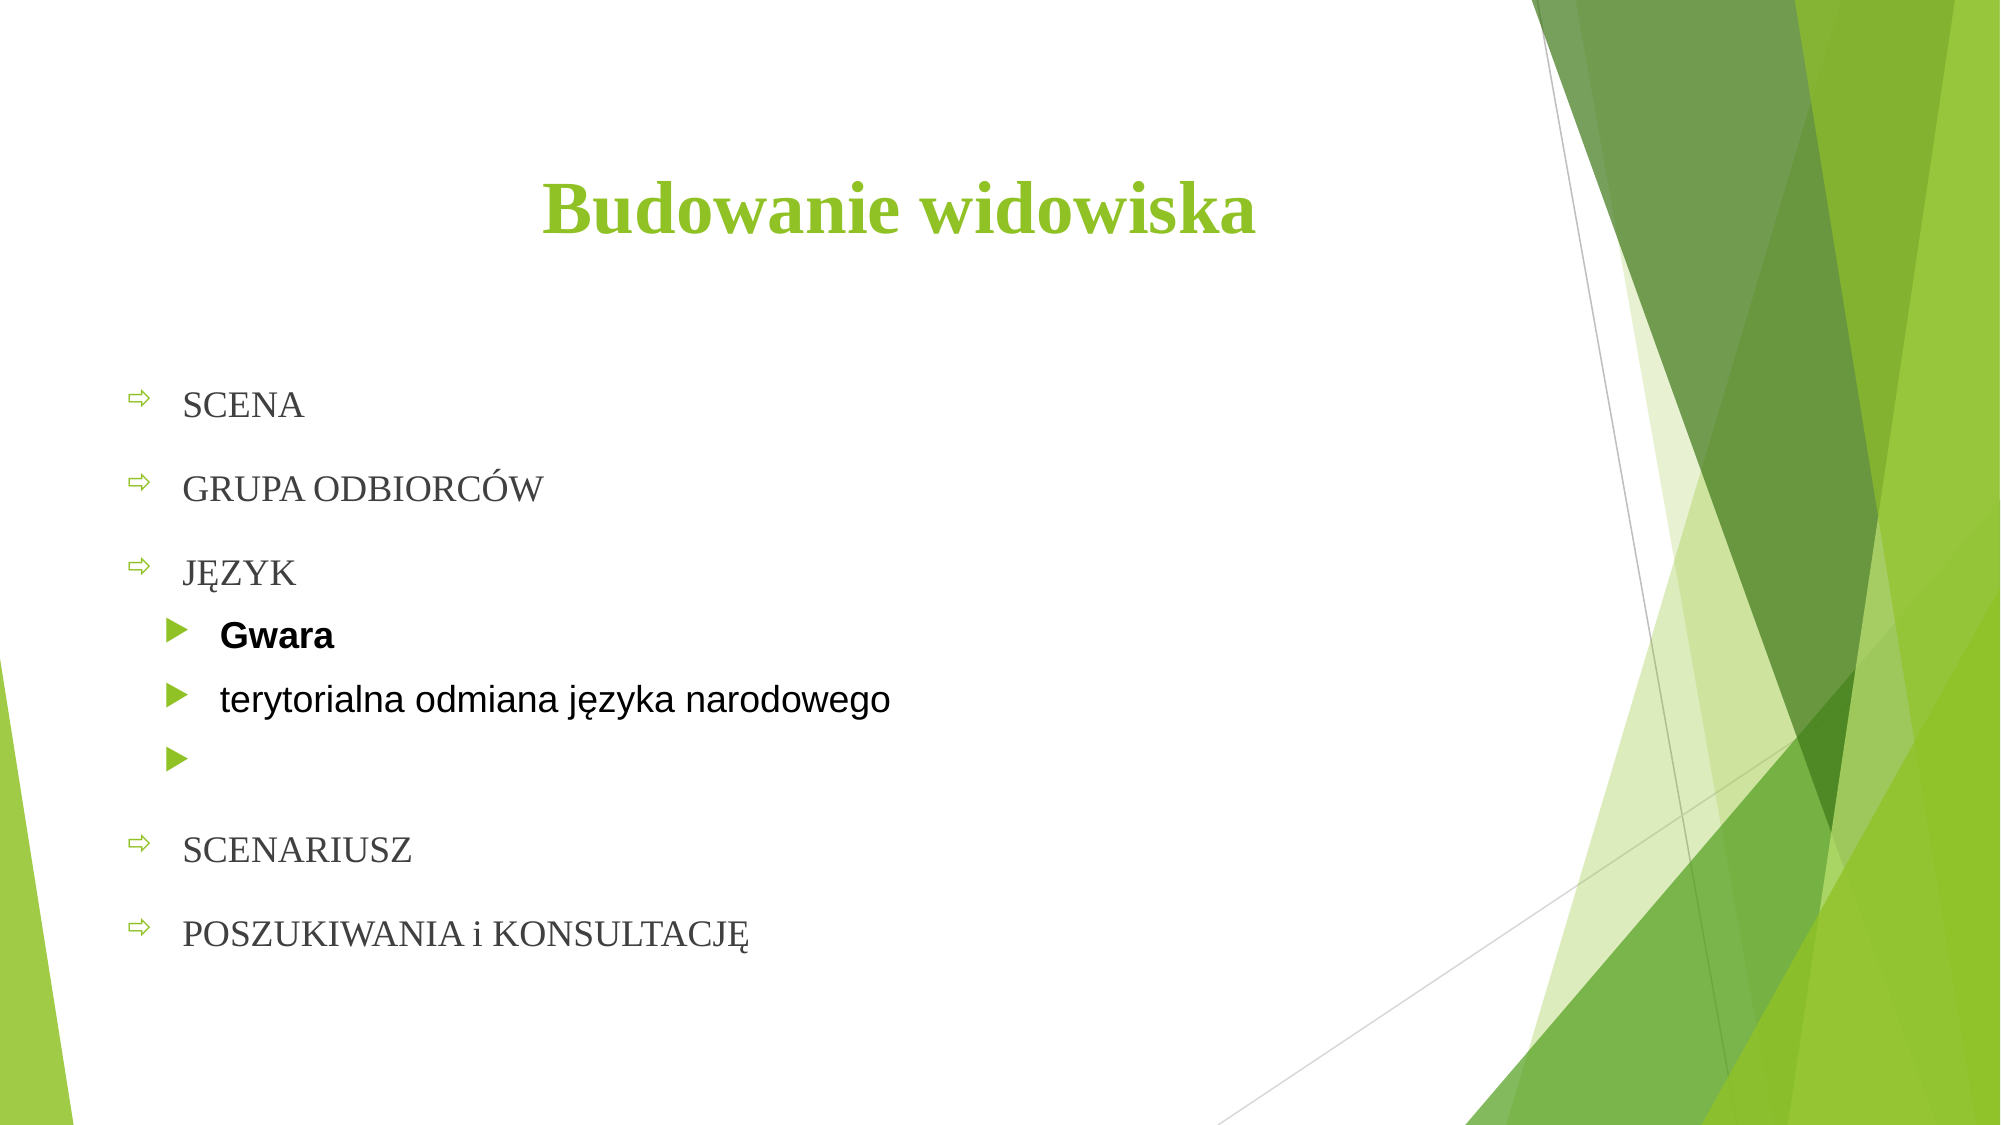

# Budowanie widowiska
SCENA
GRUPA ODBIORCÓW
JĘZYK
Gwara
terytorialna odmiana języka narodowego
SCENARIUSZ
POSZUKIWANIA i KONSULTACJĘ